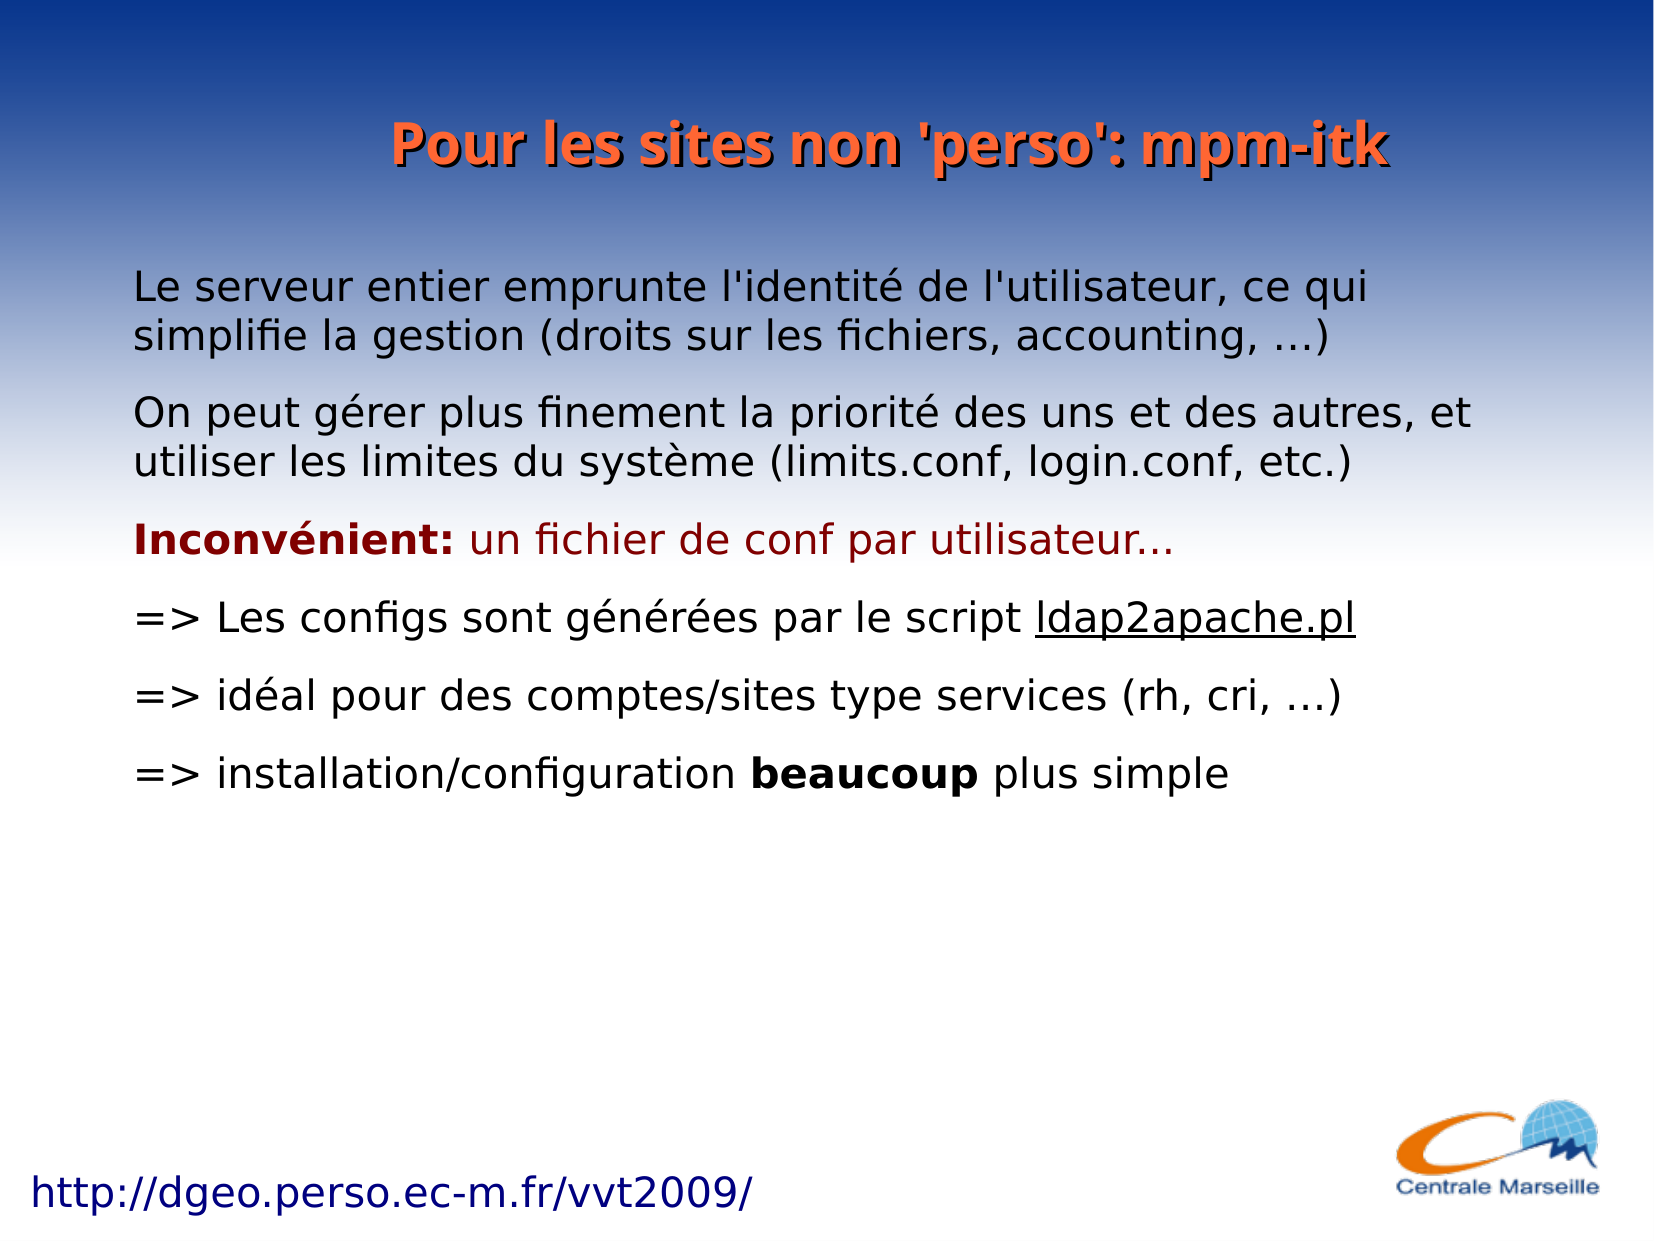

Pour les sites non 'perso': mpm-itk
Le serveur entier emprunte l'identité de l'utilisateur, ce qui simplifie la gestion (droits sur les fichiers, accounting, …)
On peut gérer plus finement la priorité des uns et des autres, et utiliser les limites du système (limits.conf, login.conf, etc.)
Inconvénient: un fichier de conf par utilisateur...
=> Les configs sont générées par le script ldap2apache.pl
=> idéal pour des comptes/sites type services (rh, cri, …)
=> installation/configuration beaucoup plus simple
http://dgeo.perso.ec-m.fr/vvt2009/